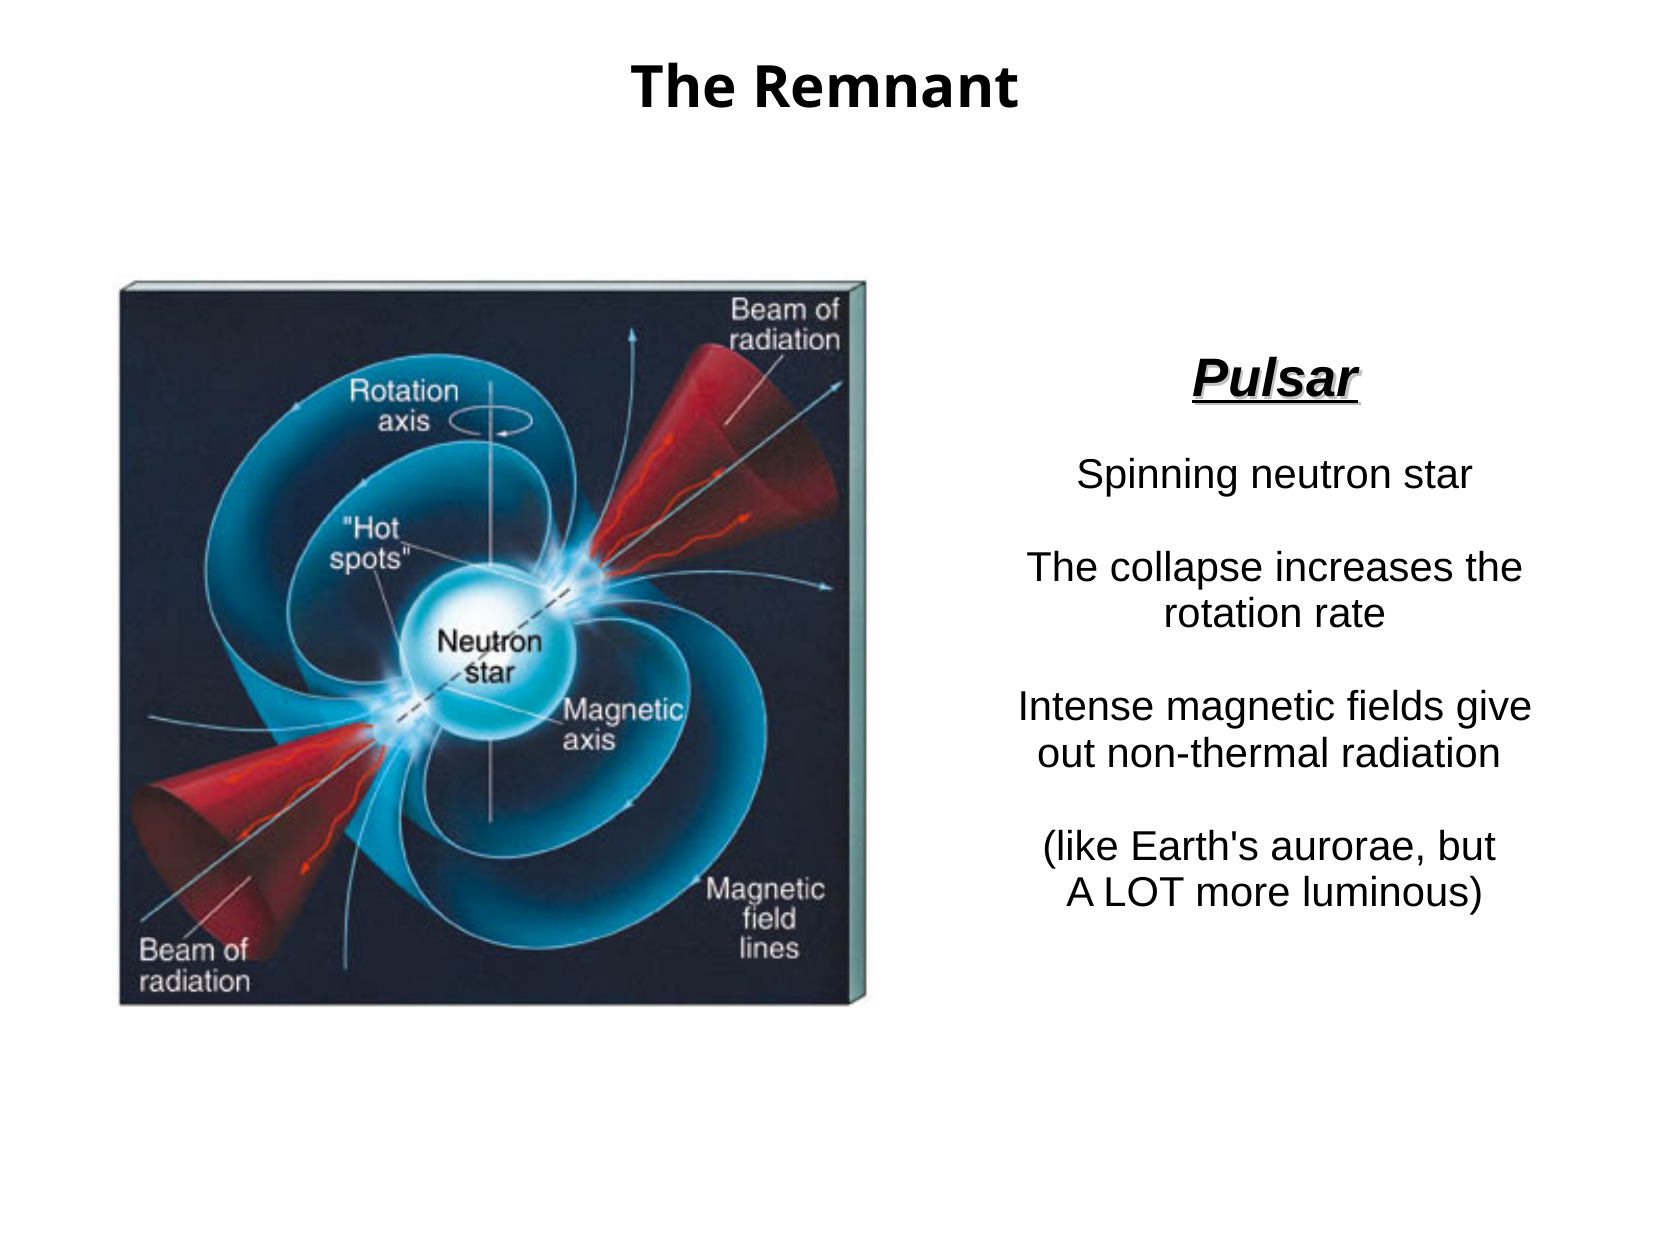

The Remnant
Pulsar
Spinning neutron star
The collapse increases the rotation rate
Intense magnetic fields give out non-thermal radiation
(like Earth's aurorae, but
A LOT more luminous)